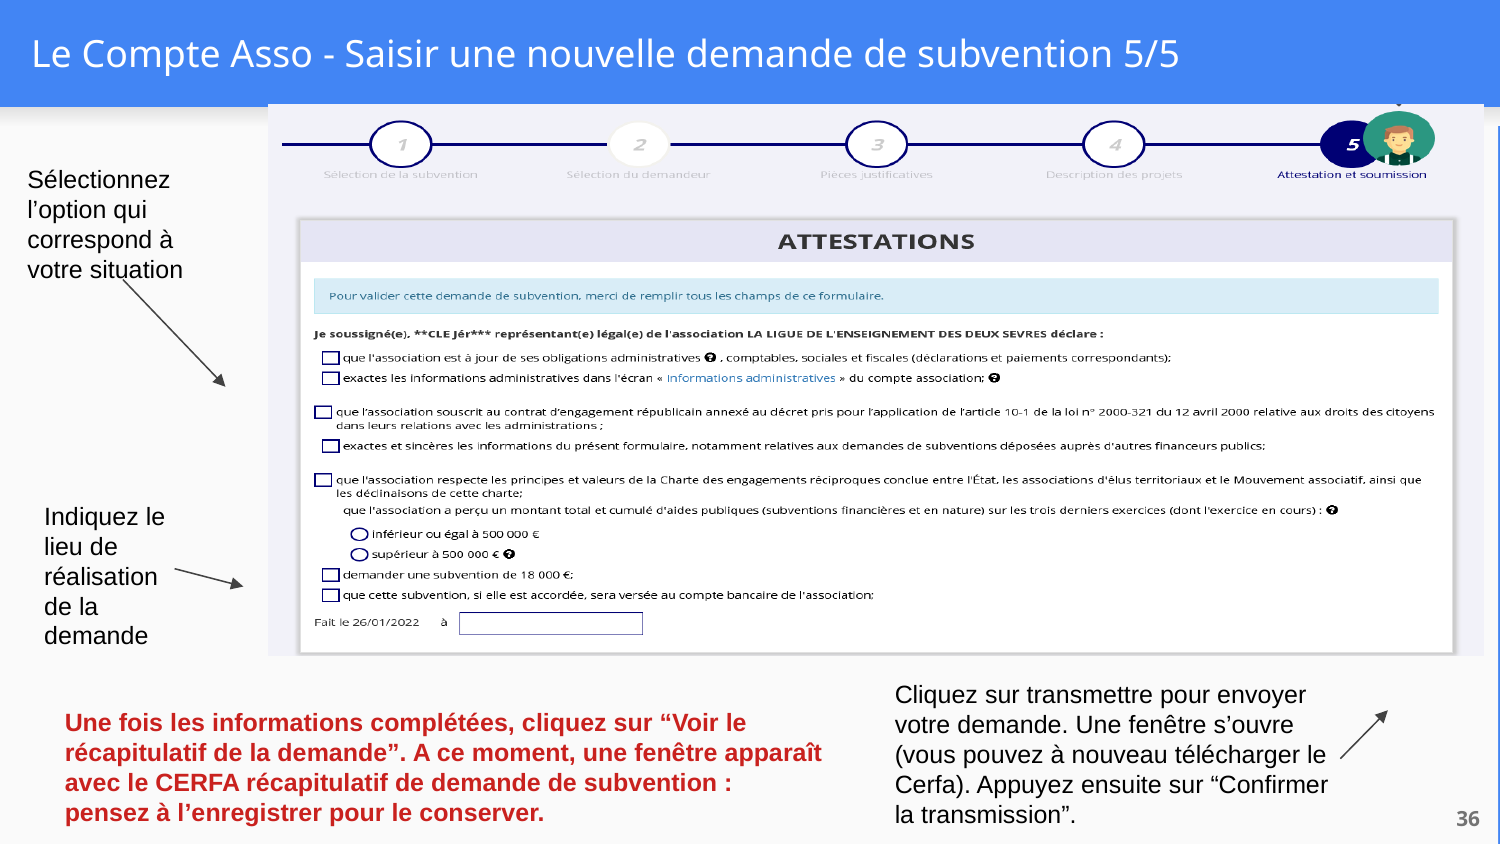

# Le Compte Asso - Saisir une nouvelle demande de subvention 5/5
Sélectionnez l’option qui correspond à votre situation
Indiquez le lieu de réalisation de la demande
Cliquez sur transmettre pour envoyer votre demande. Une fenêtre s’ouvre (vous pouvez à nouveau télécharger le Cerfa). Appuyez ensuite sur “Confirmer la transmission”.
Une fois les informations complétées, cliquez sur “Voir le récapitulatif de la demande”. A ce moment, une fenêtre apparaît avec le CERFA récapitulatif de demande de subvention : pensez à l’enregistrer pour le conserver.